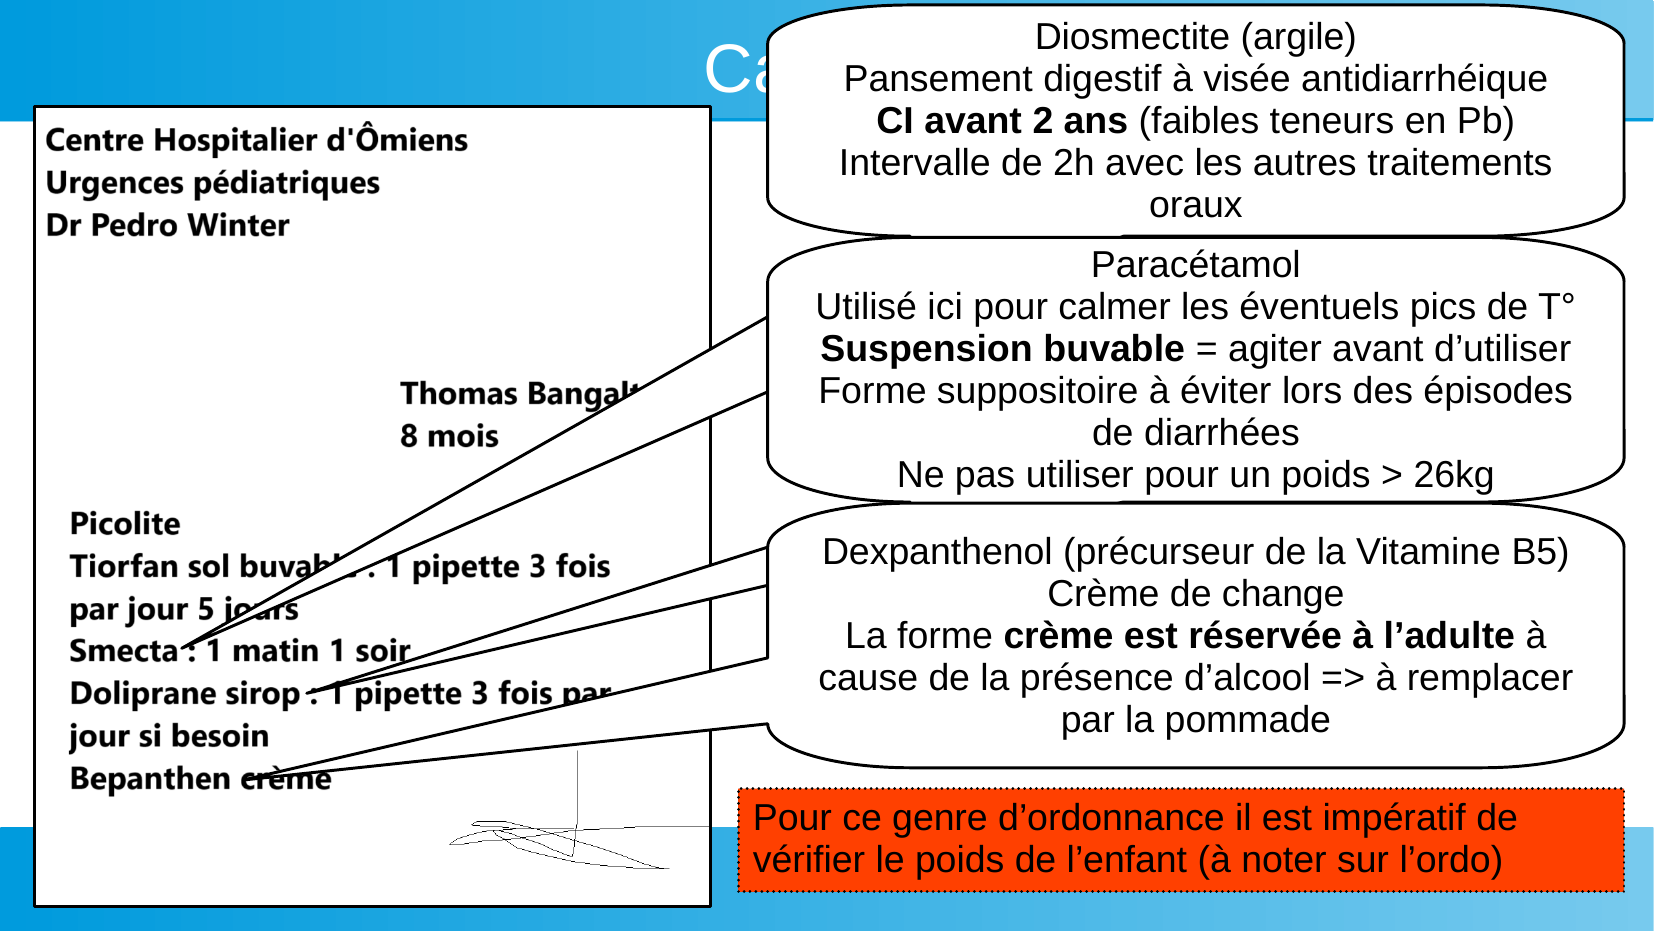

Diosmectite (argile)
Pansement digestif à visée antidiarrhéique
CI avant 2 ans (faibles teneurs en Pb)
Intervalle de 2h avec les autres traitements oraux
# Cas n°3
Paracétamol
Utilisé ici pour calmer les éventuels pics de T°
Suspension buvable = agiter avant d’utiliser
Forme suppositoire à éviter lors des épisodes de diarrhées
Ne pas utiliser pour un poids > 26kg
Dexpanthenol (précurseur de la Vitamine B5)
Crème de change
La forme crème est réservée à l’adulte à cause de la présence d’alcool => à remplacer par la pommade
Pour ce genre d’ordonnance il est impératif de vérifier le poids de l’enfant (à noter sur l’ordo)
3